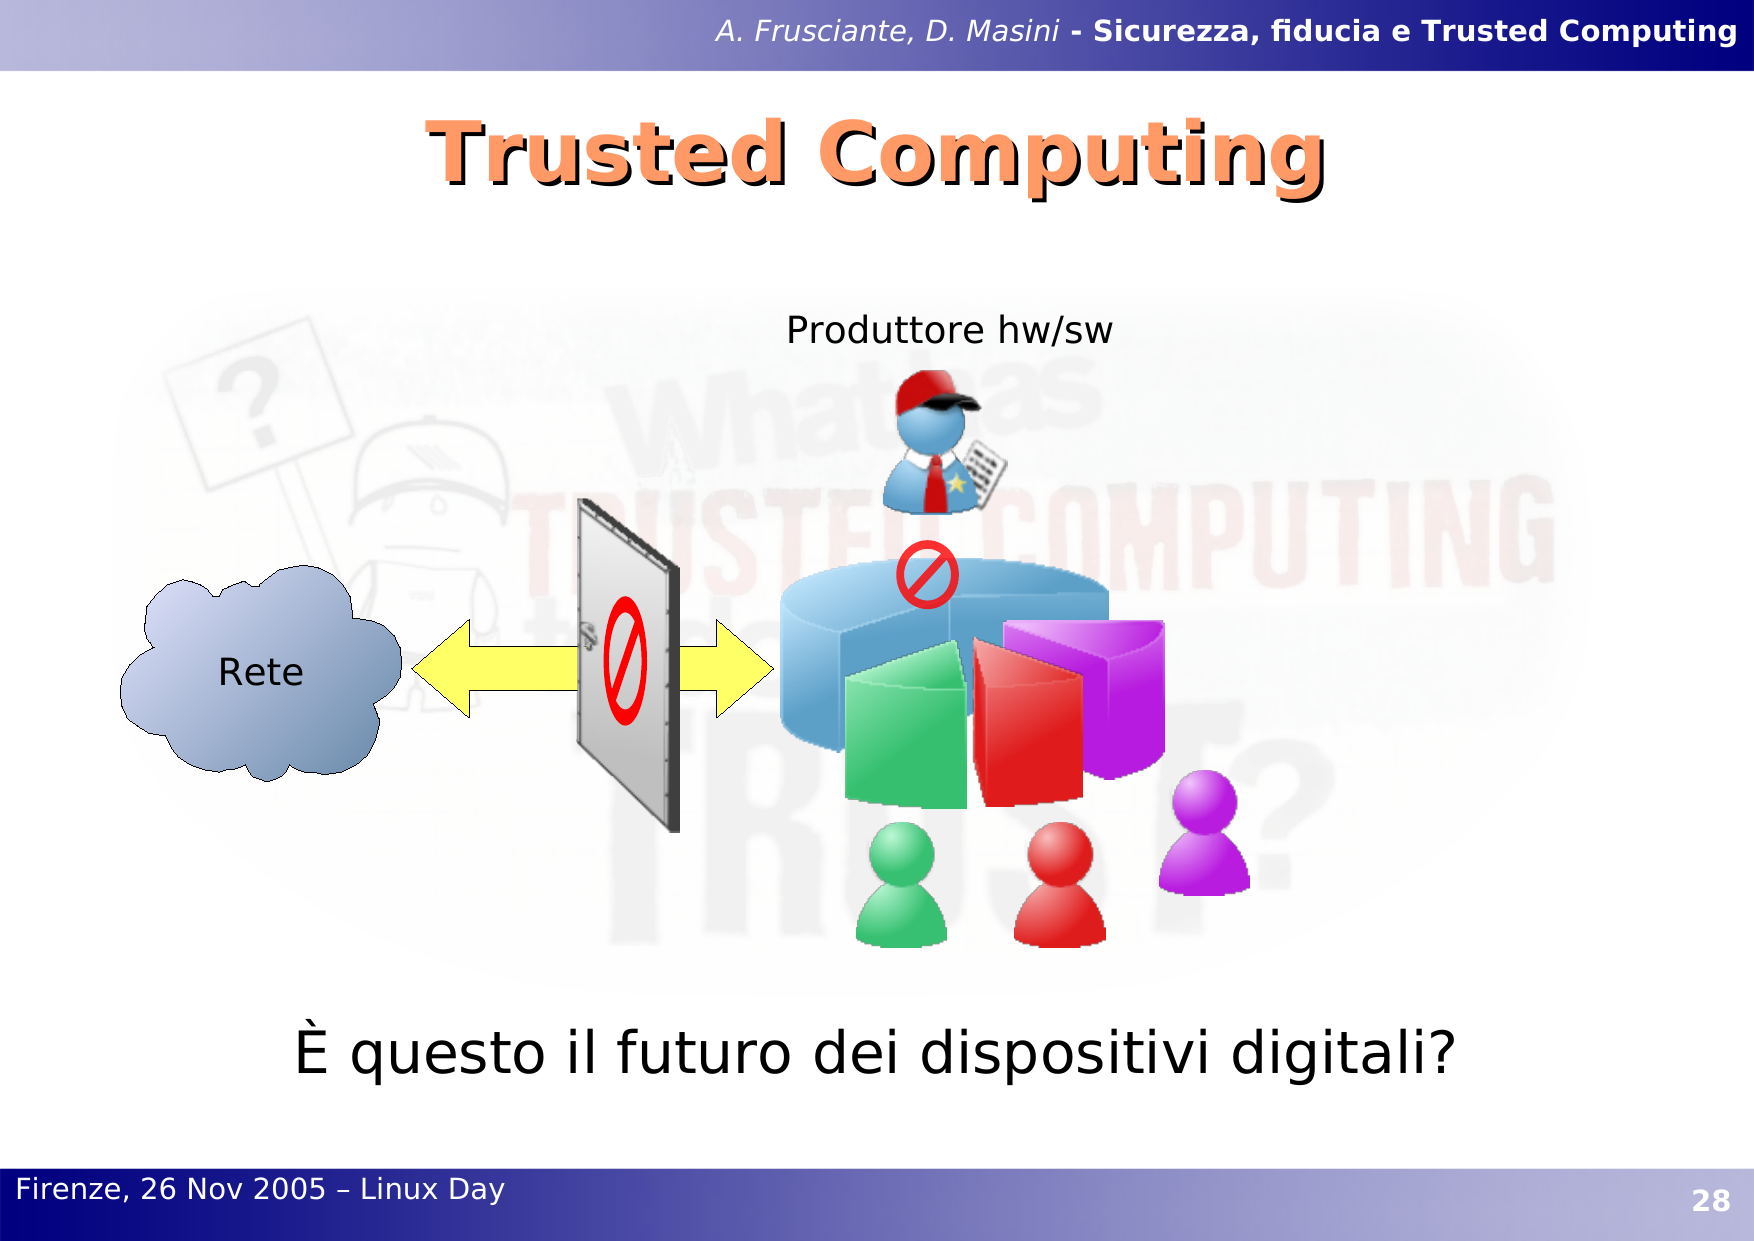

A. Frusciante, D. Masini - Sicurezza, fiducia e Trusted Computing
# Trusted Computing
Produttore hw/sw
Rete
È questo il futuro dei dispositivi digitali?
Firenze, 26 Nov 2005 – Linux Day